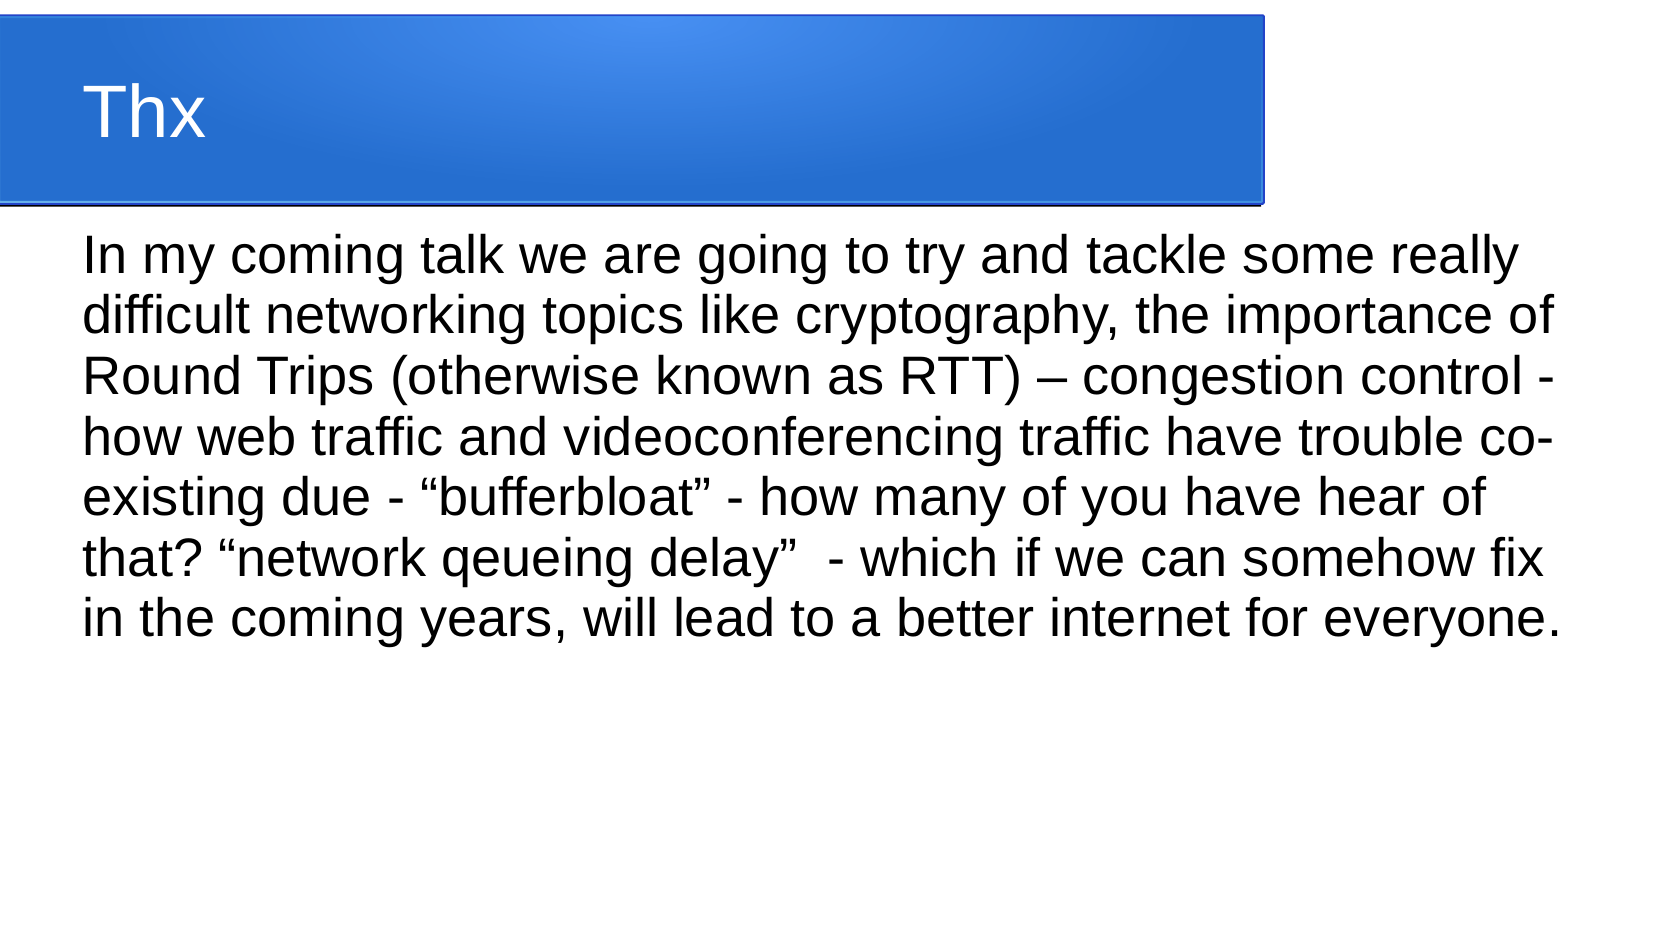

# Thx
In my coming talk we are going to try and tackle some really difficult networking topics like cryptography, the importance of Round Trips (otherwise known as RTT) – congestion control - how web traffic and videoconferencing traffic have trouble co-existing due - “bufferbloat” - how many of you have hear of that? “network qeueing delay” - which if we can somehow fix in the coming years, will lead to a better internet for everyone.